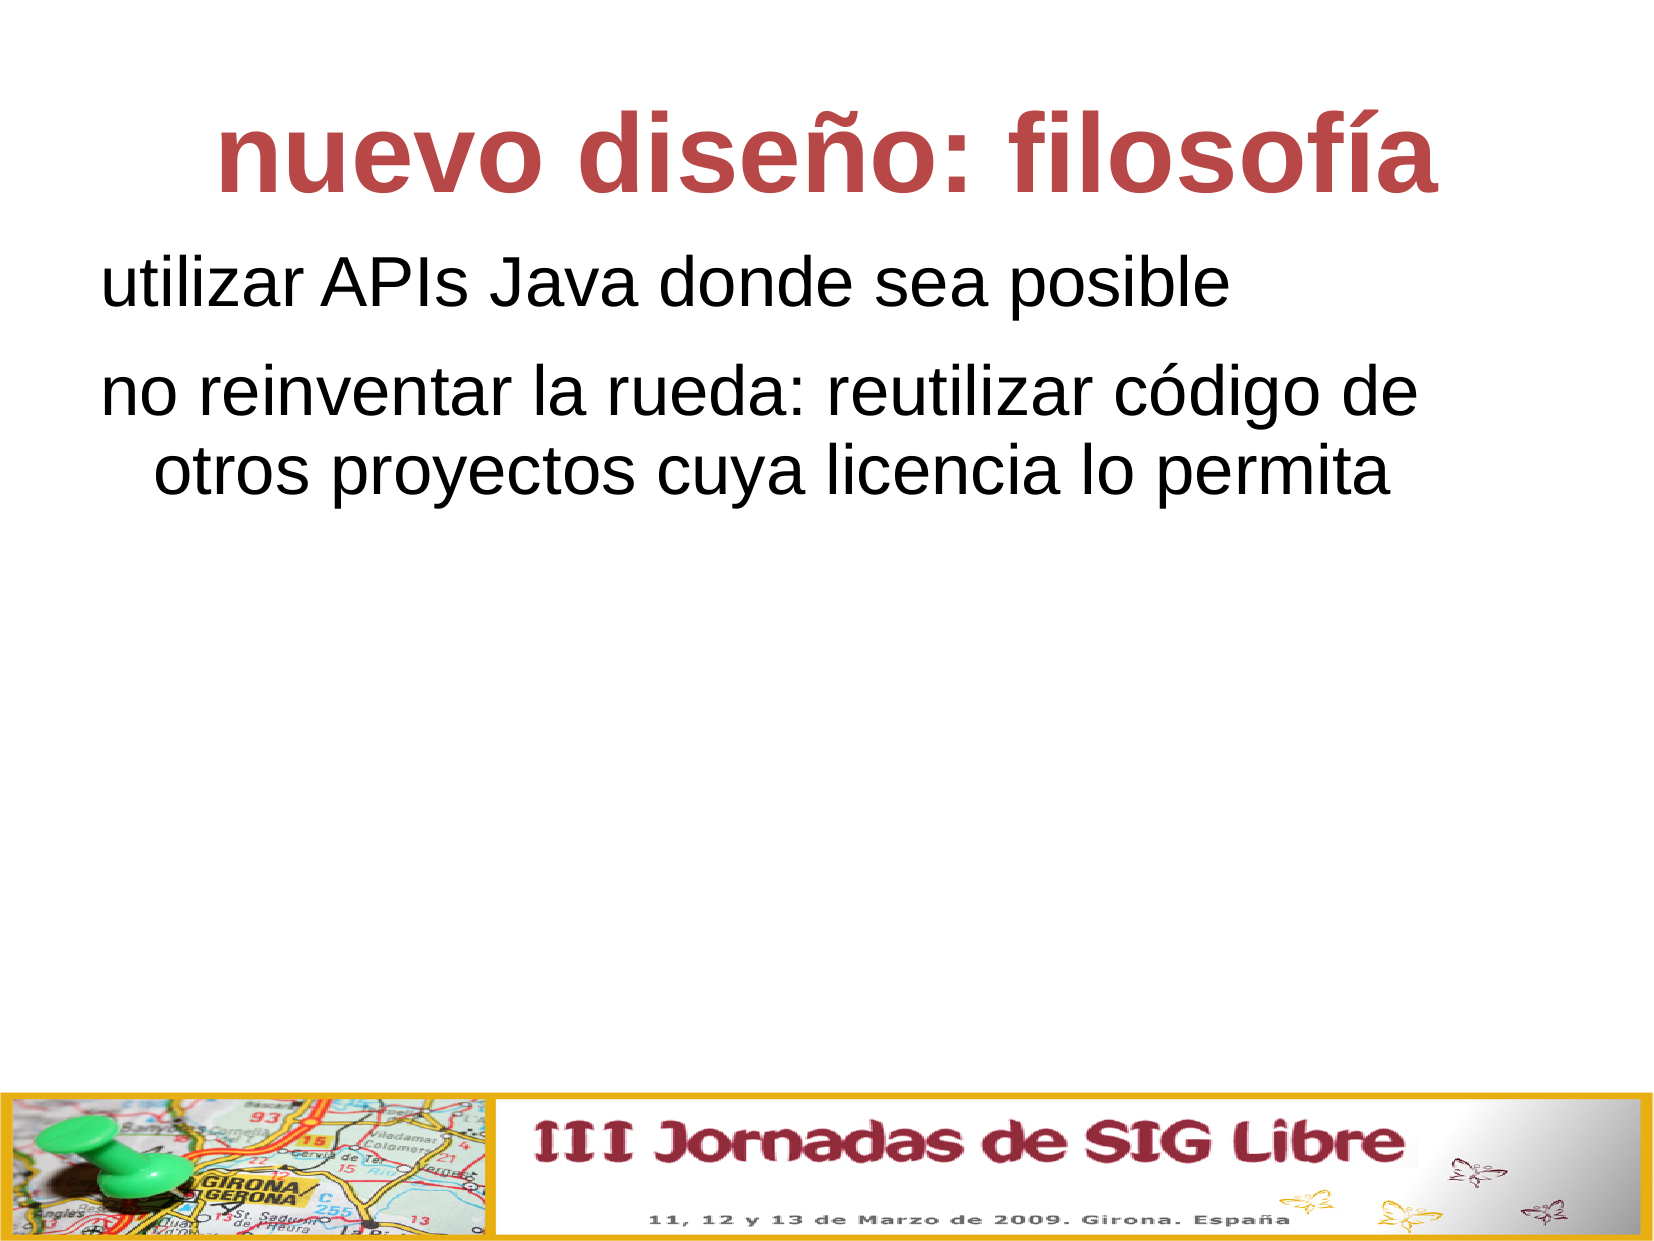

# nuevo diseño: filosofía
utilizar APIs Java donde sea posible
no reinventar la rueda: reutilizar código de otros proyectos cuya licencia lo permita